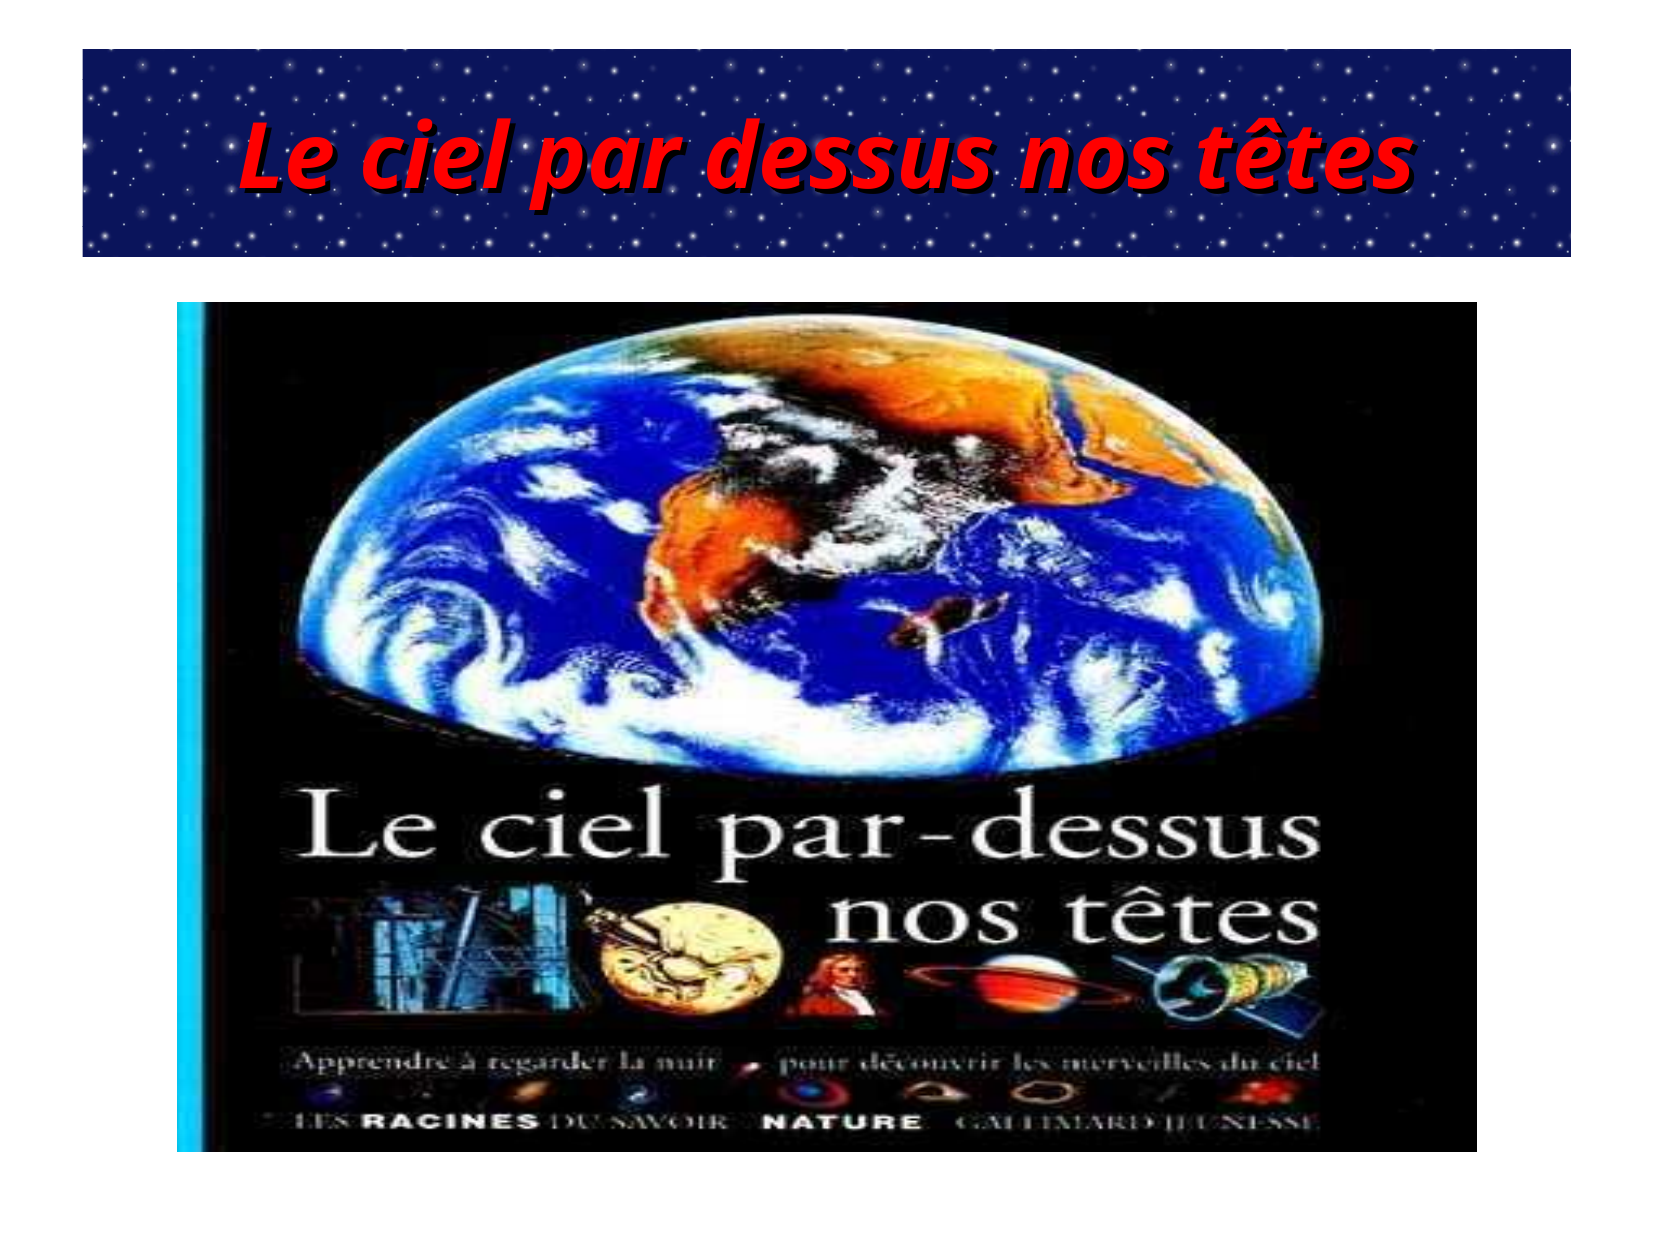

# Le ciel par dessus nos têtes